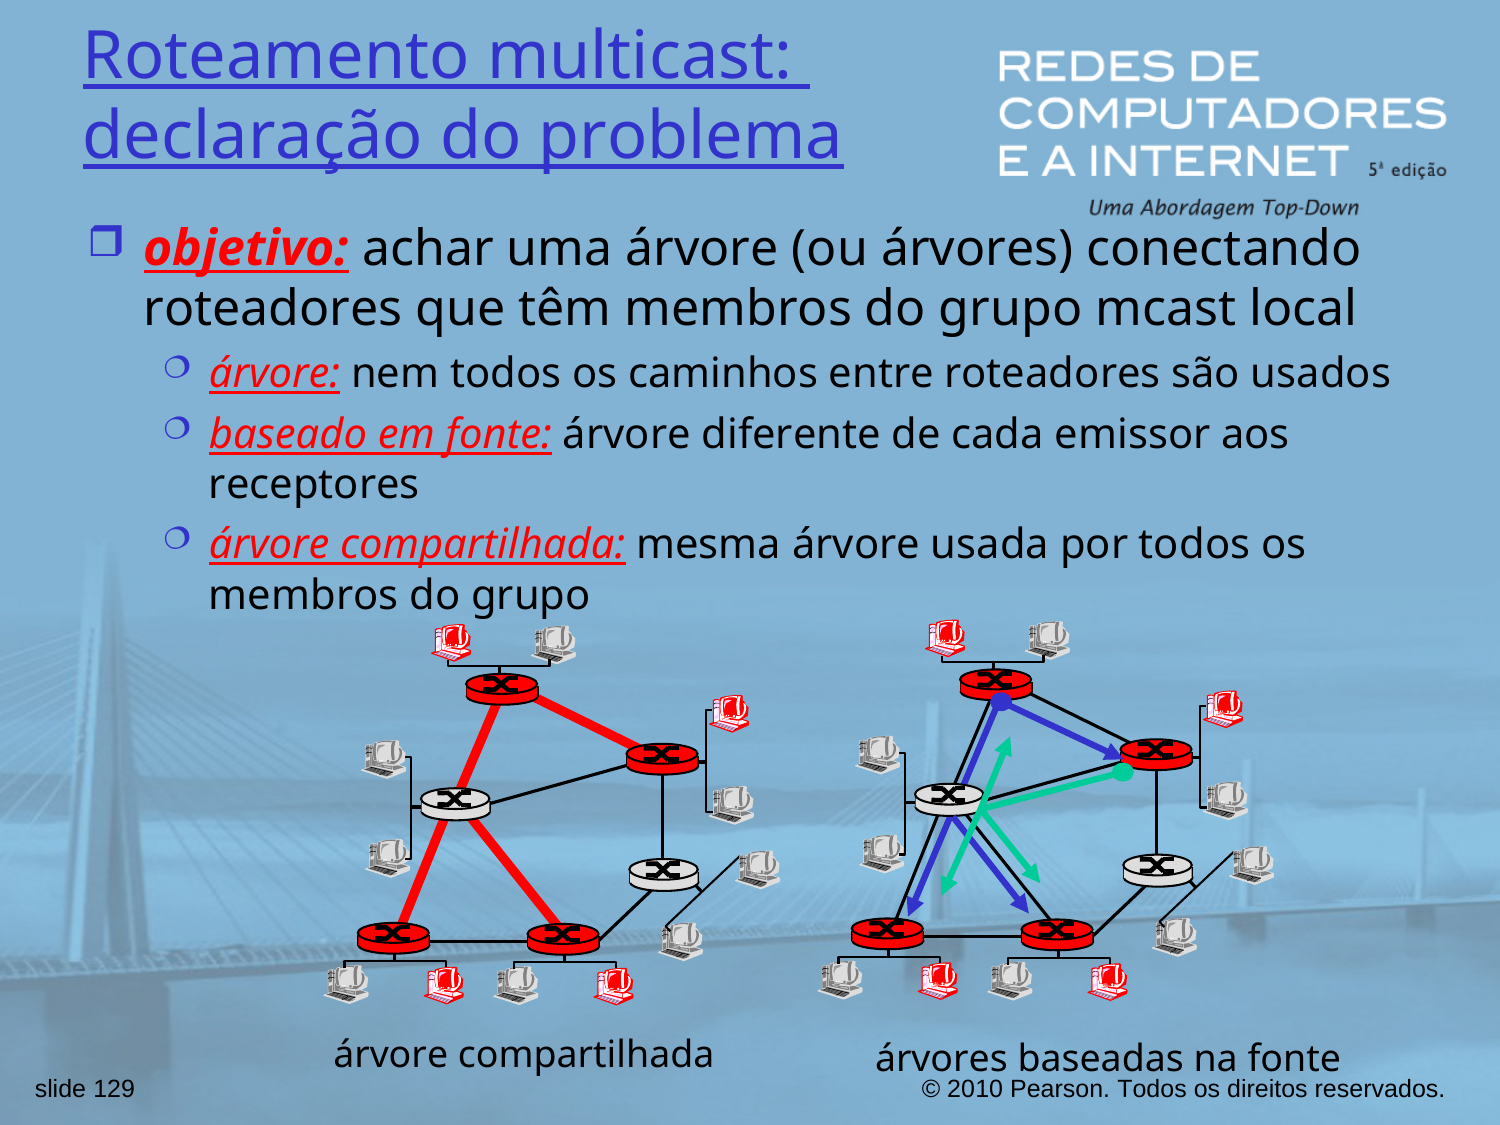

# Roteamento multicast: declaração do problema
objetivo: achar uma árvore (ou árvores) conectando roteadores que têm membros do grupo mcast local
árvore: nem todos os caminhos entre roteadores são usados
baseado em fonte: árvore diferente de cada emissor aos receptores
árvore compartilhada: mesma árvore usada por todos os membros do grupo
árvores baseadas na fonte
árvore compartilhada